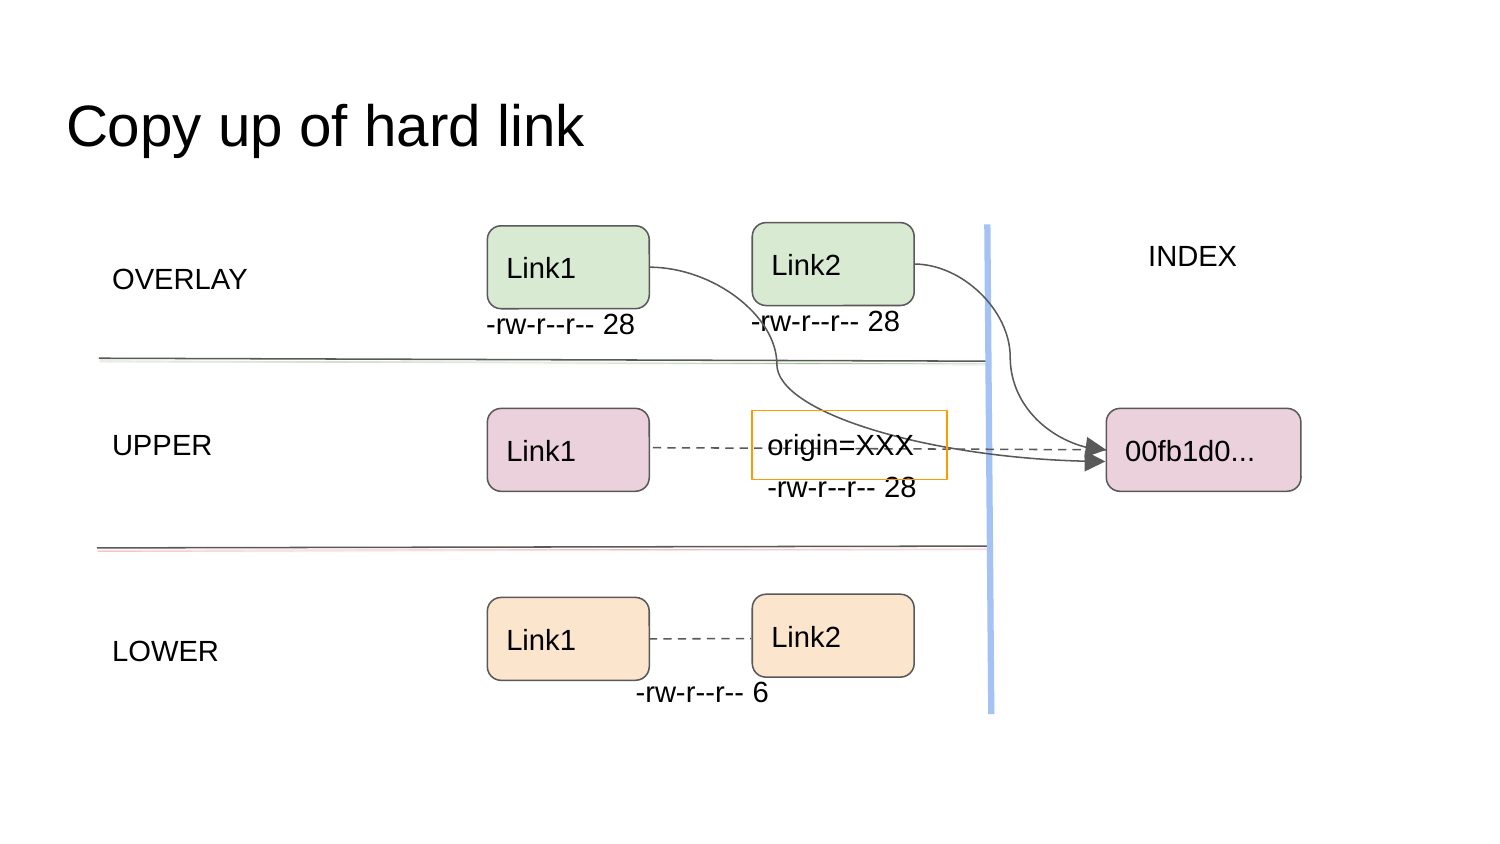

# Copy up of hard link
Link2
INDEX
Link1
OVERLAY
-rw-r--r-- 28
-rw-r--r-- 28
Link1
00fb1d0...
origin=XXX
UPPER
-rw-r--r-- 28
Link2
Link1
LOWER
-rw-r--r-- 6